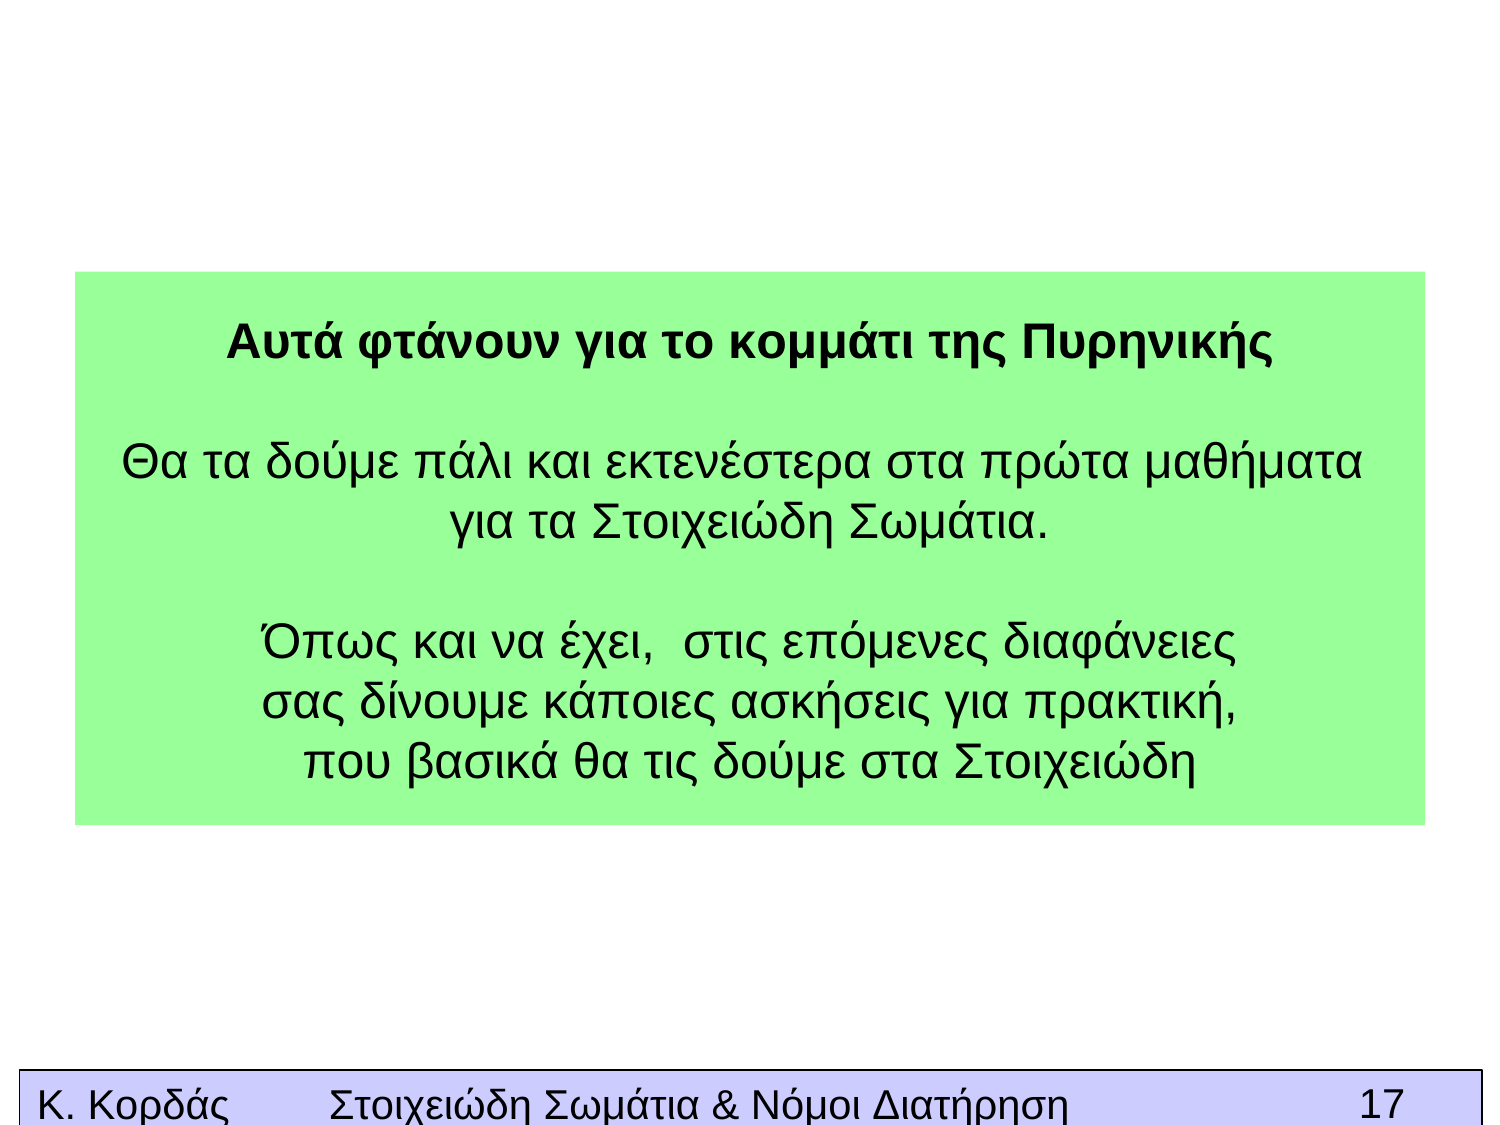

Αυτά φτάνουν για το κομμάτι της Πυρηνικής
Θα τα δούμε πάλι και εκτενέστερα στα πρώτα μαθήματα
για τα Στοιχειώδη Σωμάτια.
Όπως και να έχει, στις επόμενες διαφάνειες
σας δίνουμε κάποιες ασκήσεις για πρακτική,
που βασικά θα τις δούμε στα Στοιχειώδη
17
Κ. Κορδάς
Στοιχειώδη Σωμάτια & Νόμοι Διατήρησης